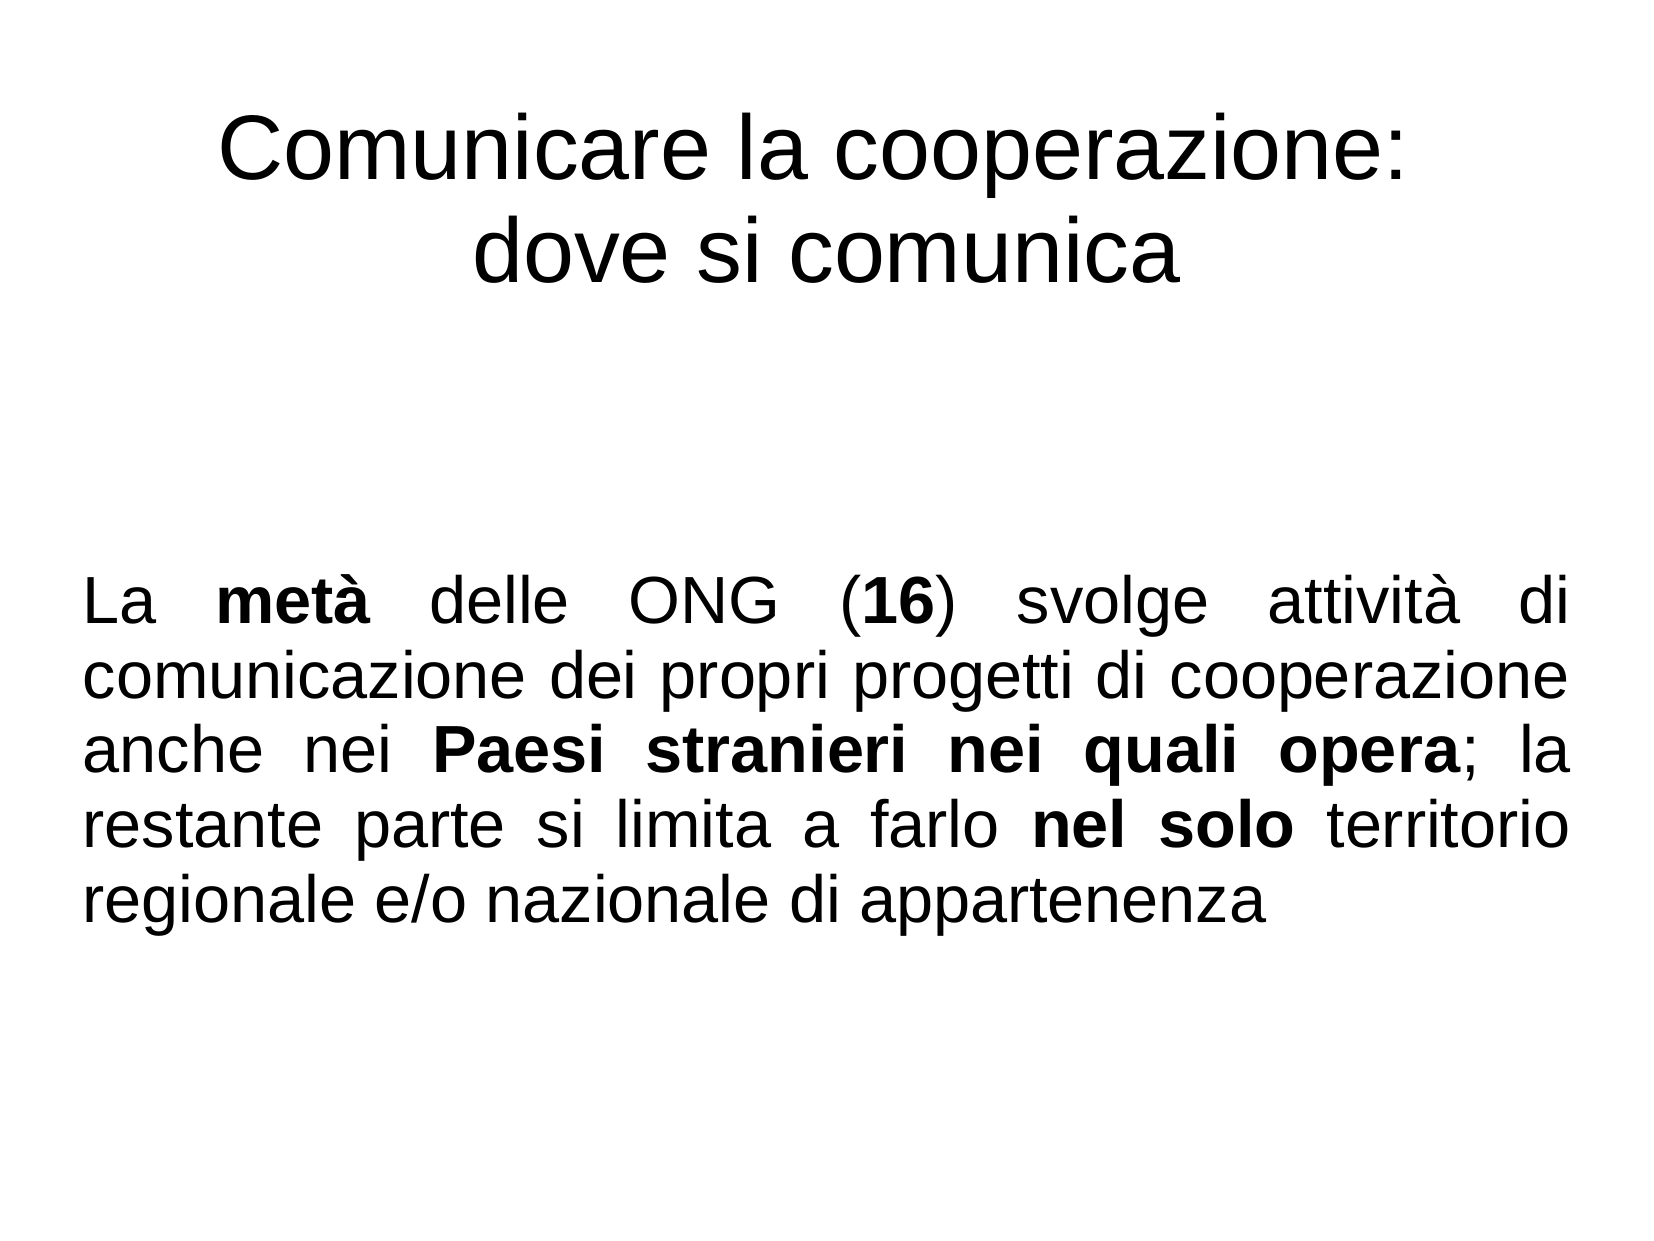

# Comunicare la cooperazione: dove si comunica
La metà delle ONG (16) svolge attività di comunicazione dei propri progetti di cooperazione anche nei Paesi stranieri nei quali opera; la restante parte si limita a farlo nel solo territorio regionale e/o nazionale di appartenenza